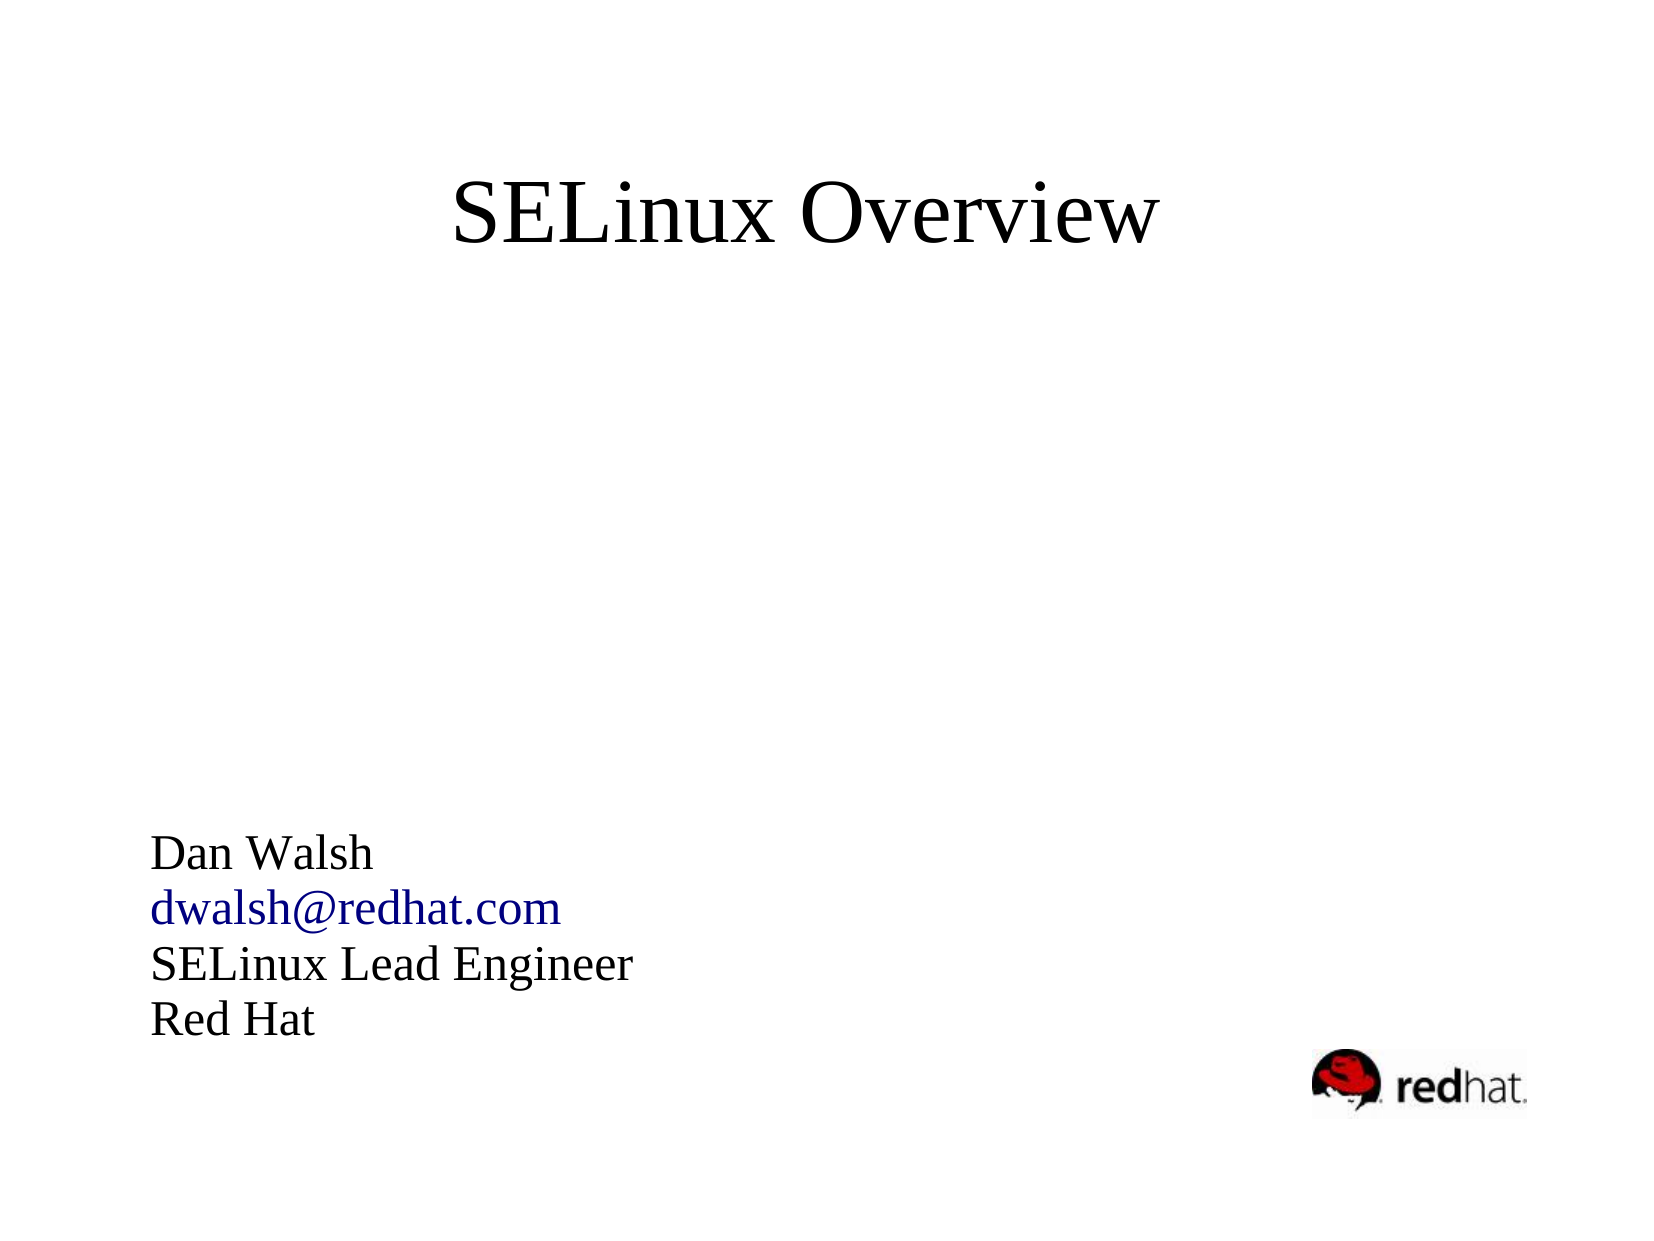

SELinux Overview
SELinux for Dummies
Dan Walsh
dwalsh@redhat.com
SELinux Lead Engineer
Red Hat
Dan Walsh